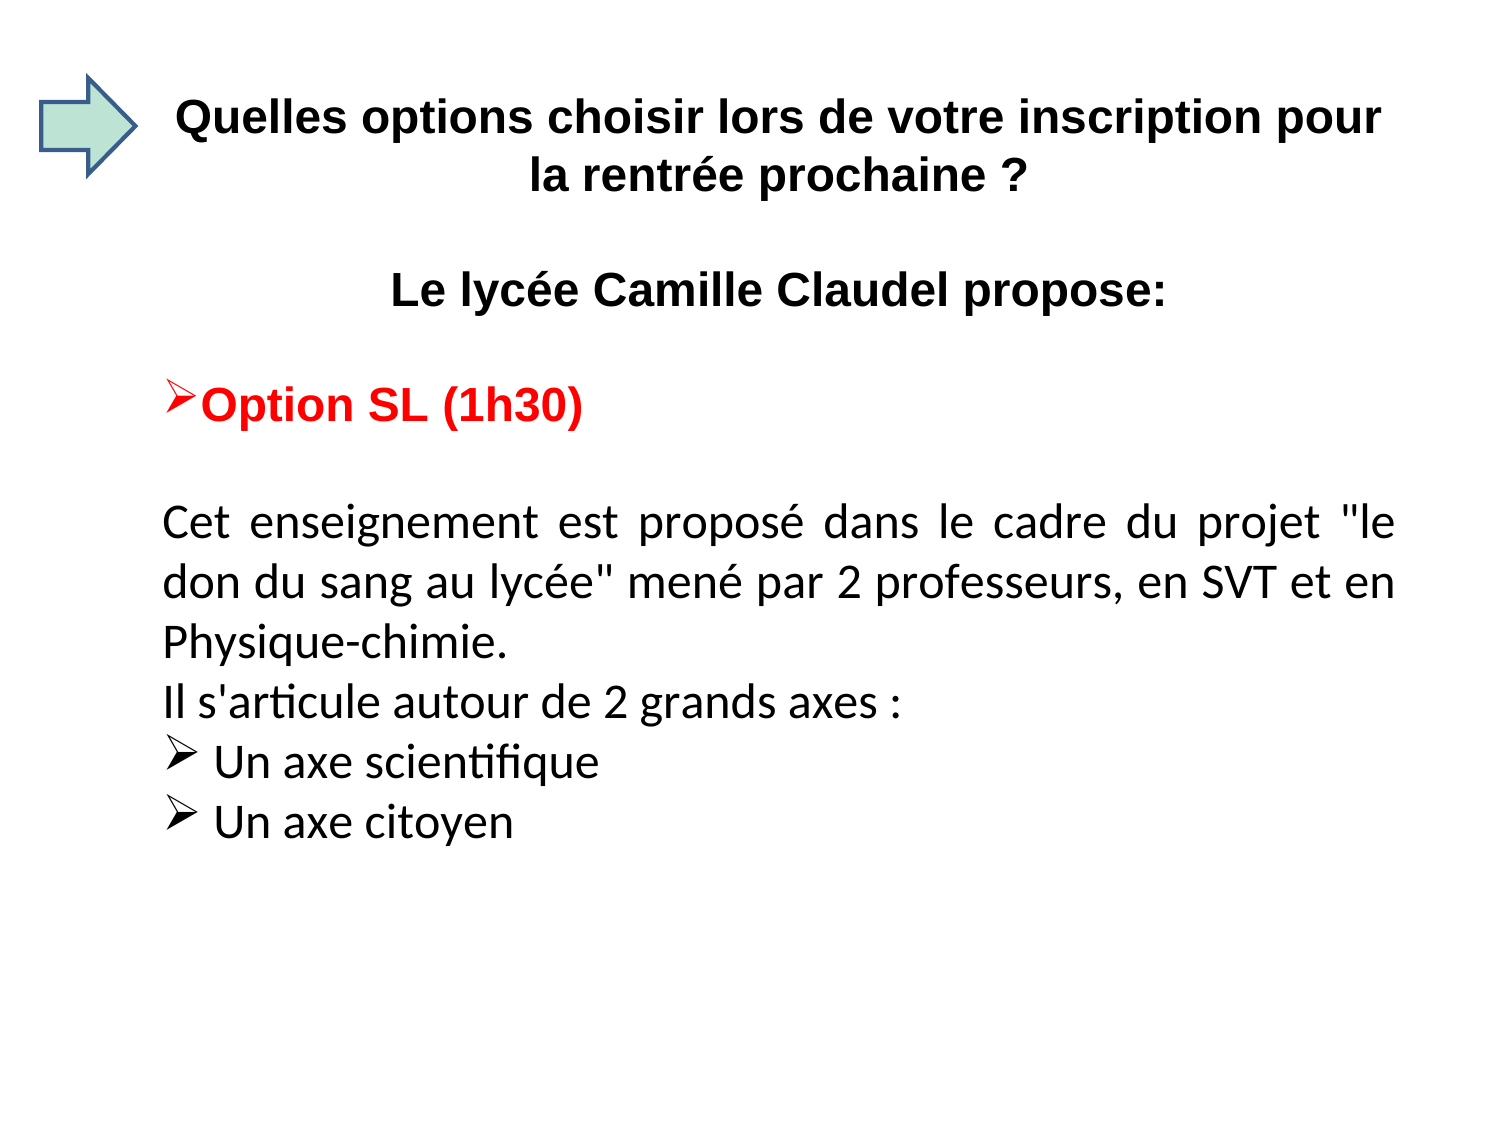

Quelles options choisir lors de votre inscription pour la rentrée prochaine ?
Le lycée Camille Claudel propose:
Option SL (1h30)
Cet enseignement est proposé dans le cadre du projet "le don du sang au lycée" mené par 2 professeurs, en SVT et en Physique-chimie.
Il s'articule autour de 2 grands axes :
 Un axe scientifique
 Un axe citoyen